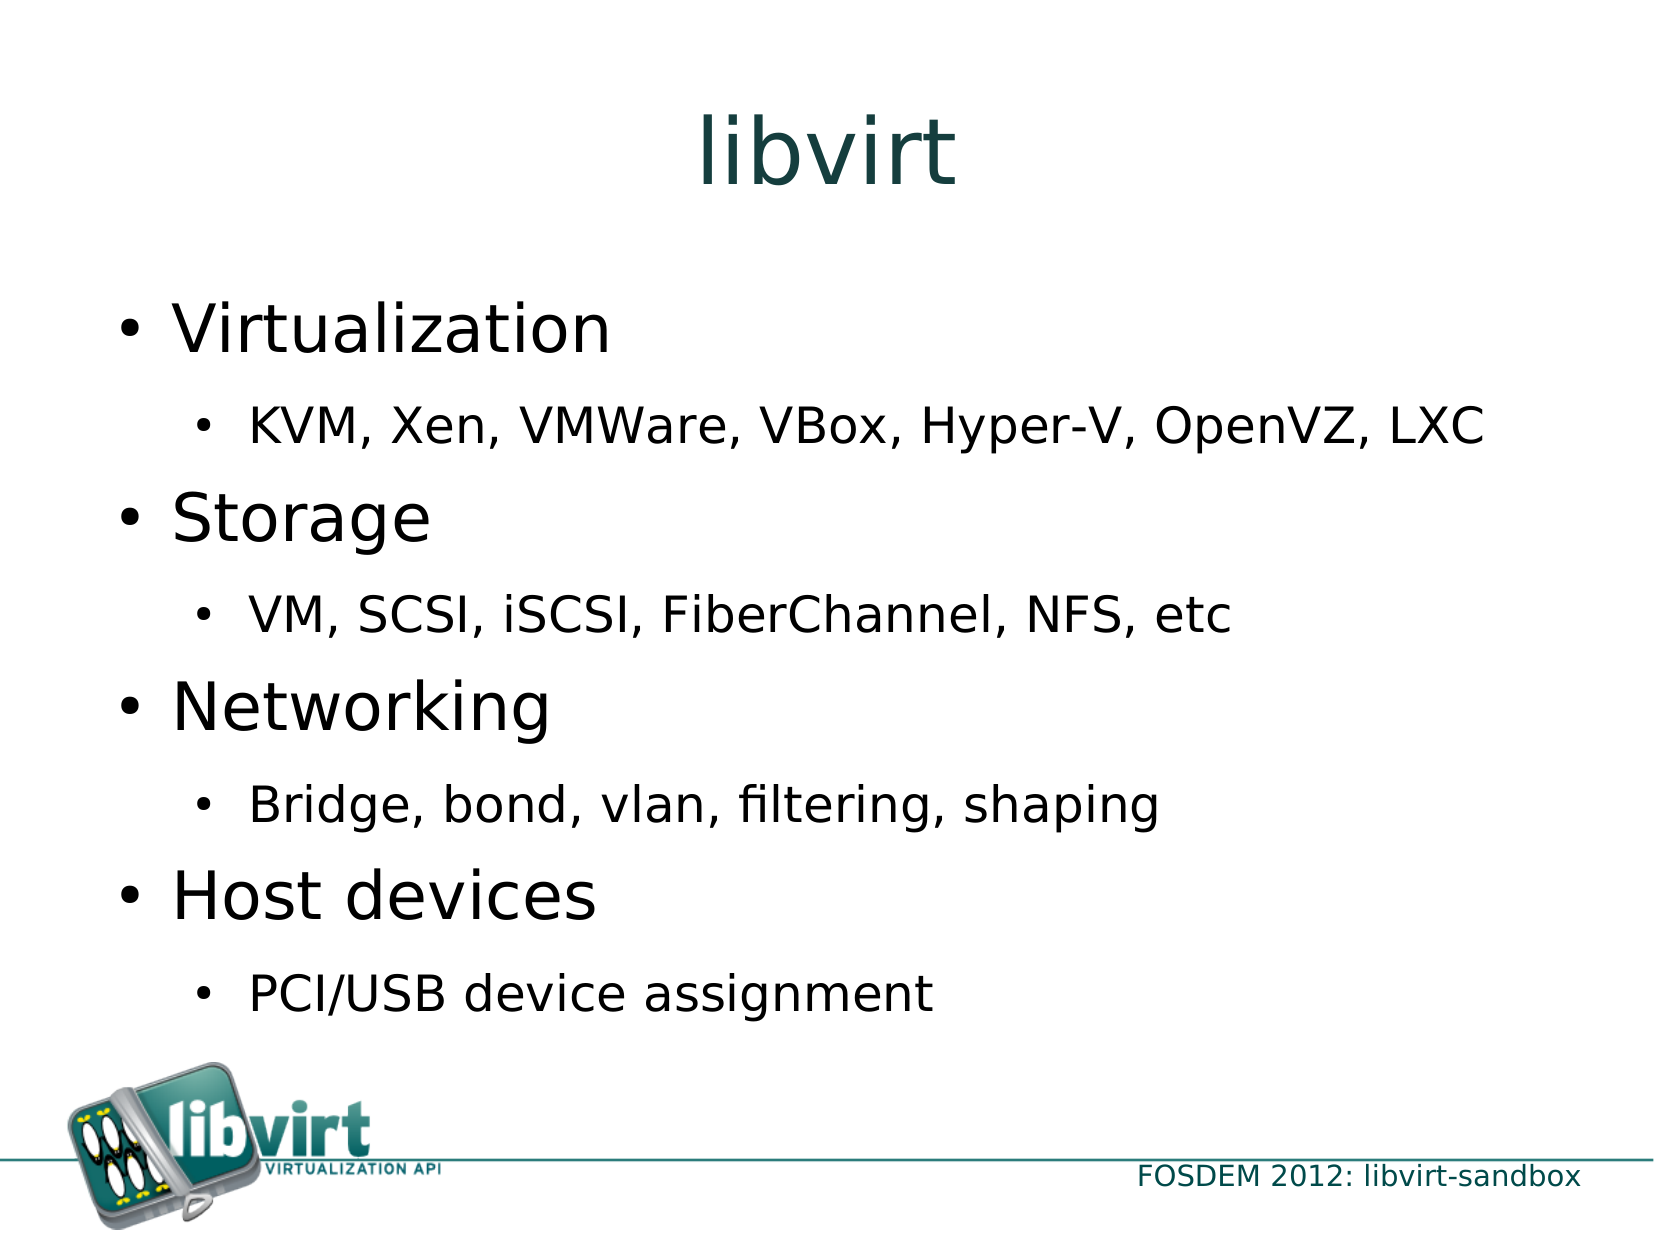

# libvirt
Virtualization
KVM, Xen, VMWare, VBox, Hyper-V, OpenVZ, LXC
Storage
VM, SCSI, iSCSI, FiberChannel, NFS, etc
Networking
Bridge, bond, vlan, filtering, shaping
Host devices
PCI/USB device assignment
FOSDEM 2012: libvirt-sandbox